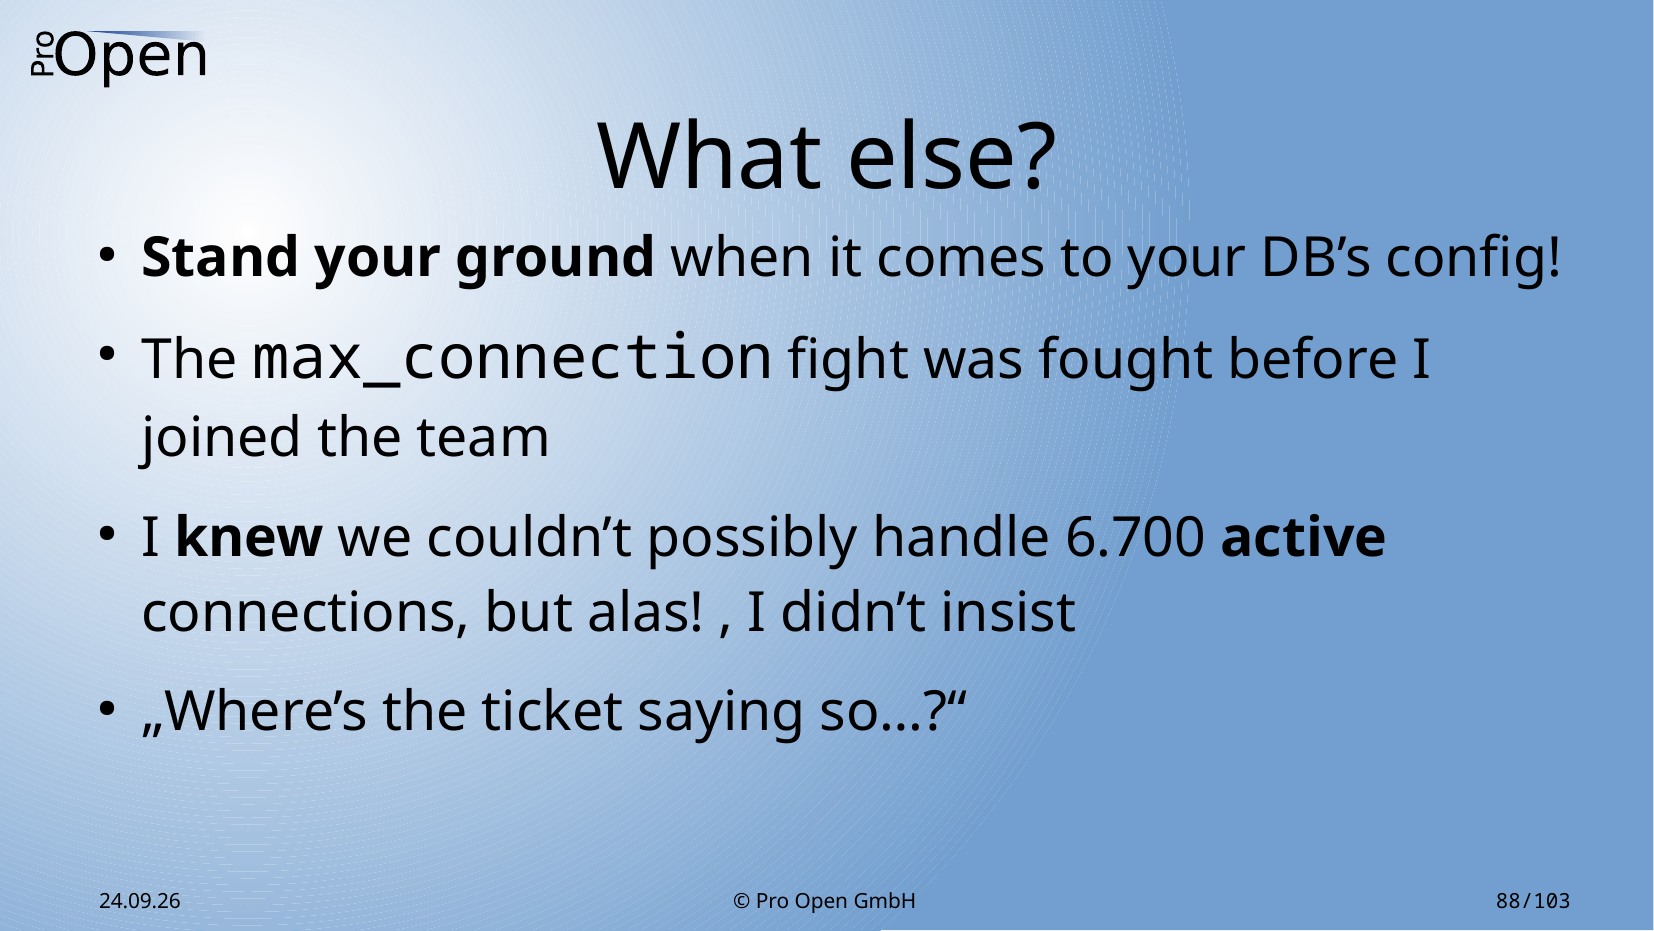

# What else?
Stand your ground when it comes to your DB’s config!
The max_connection fight was fought before I joined the team
I knew we couldn’t possibly handle 6.700 active connections, but alas! , I didn’t insist
„Where’s the ticket saying so…?“
© Pro Open GmbH
88